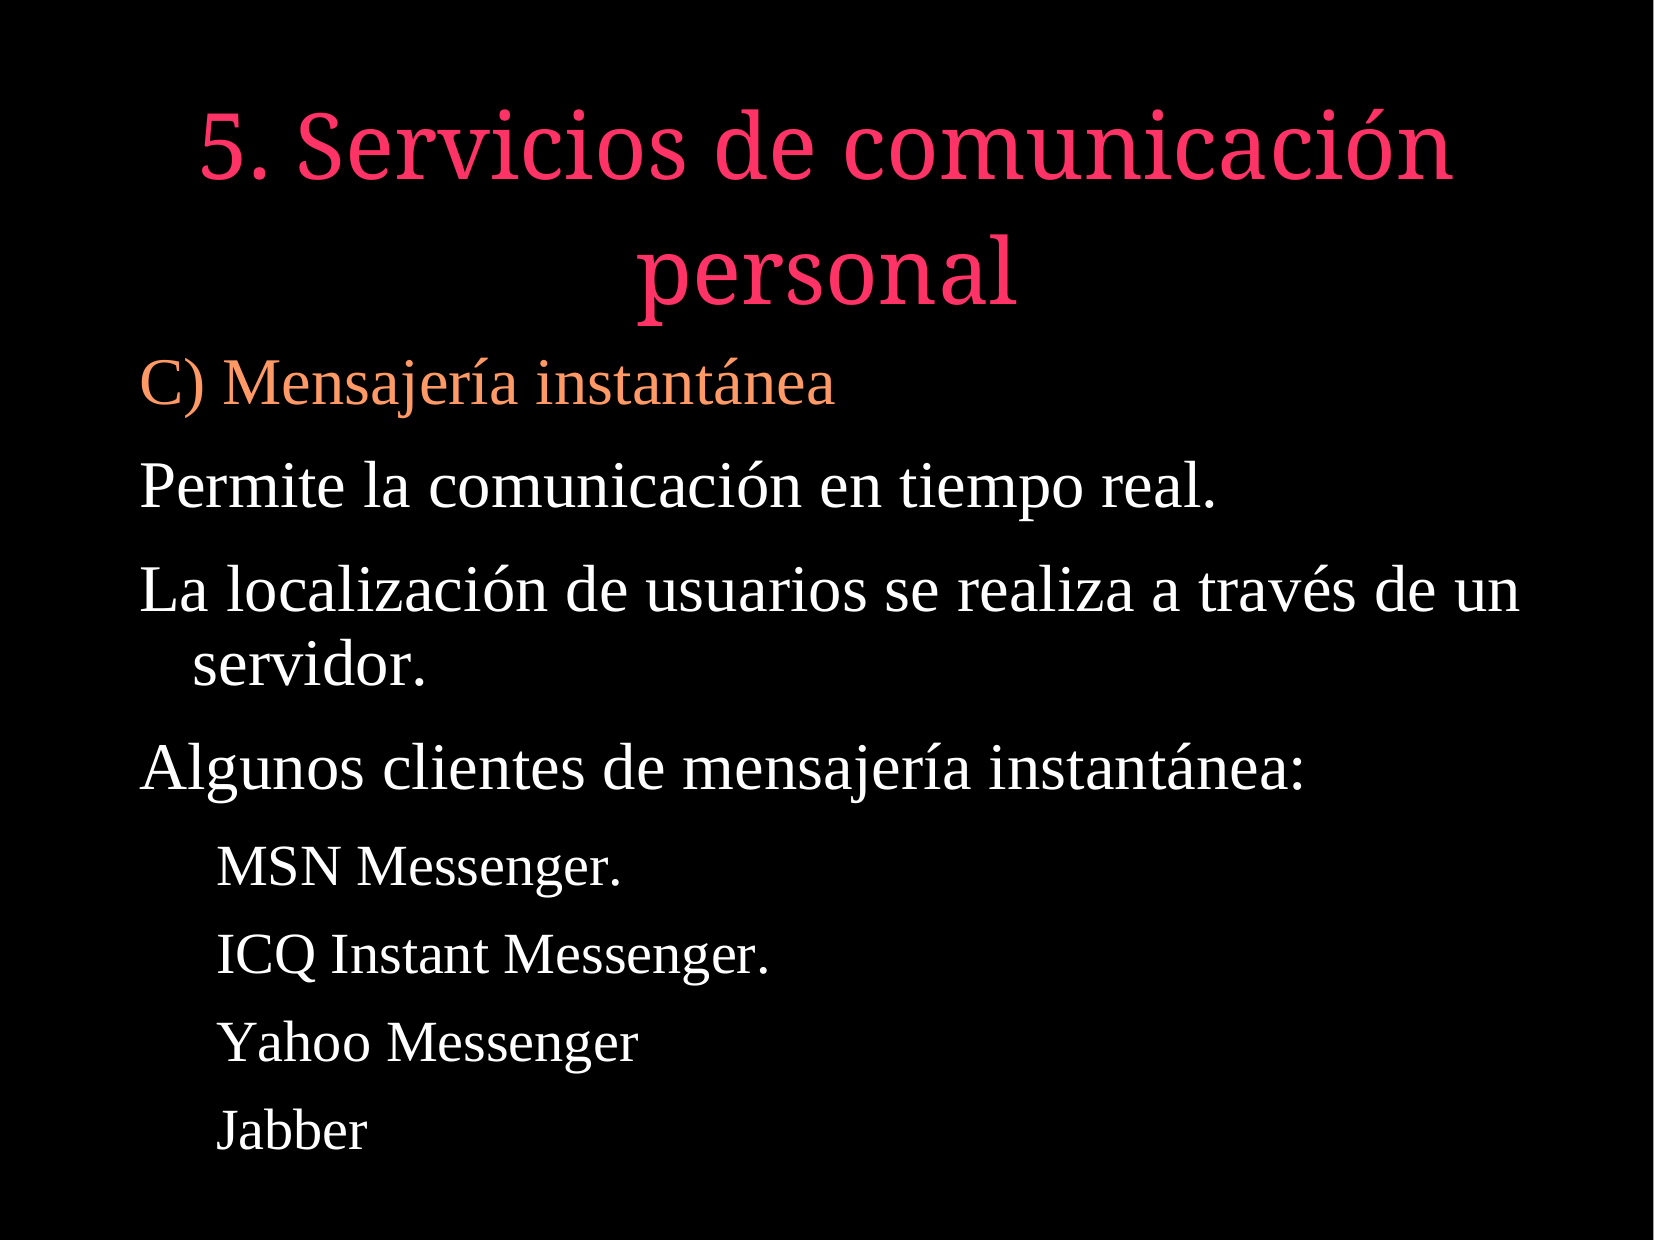

# 5. Servicios de comunicación personal
C) Mensajería instantánea
Permite la comunicación en tiempo real.
La localización de usuarios se realiza a través de un servidor.
Algunos clientes de mensajería instantánea:
MSN Messenger.
ICQ Instant Messenger.
Yahoo Messenger
Jabber